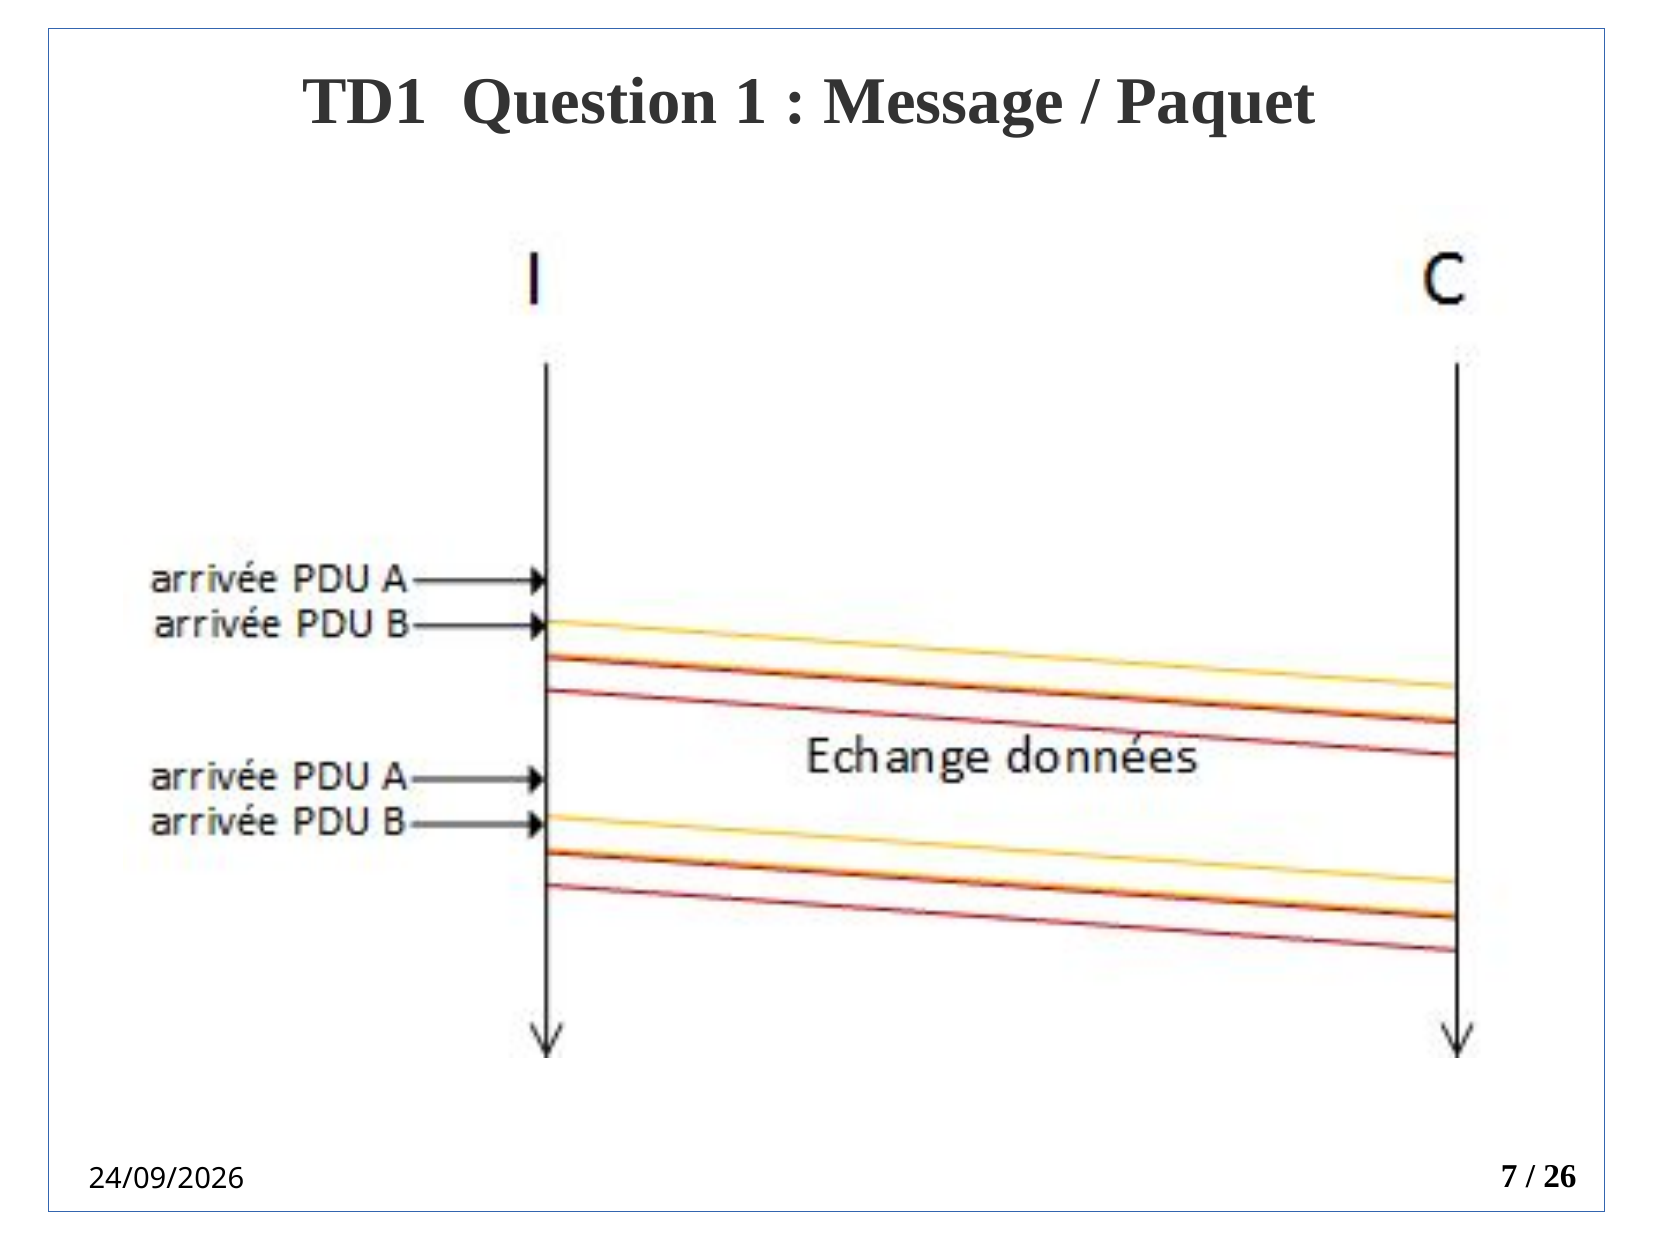

# TD1 Question 1 : Message / Paquet
7